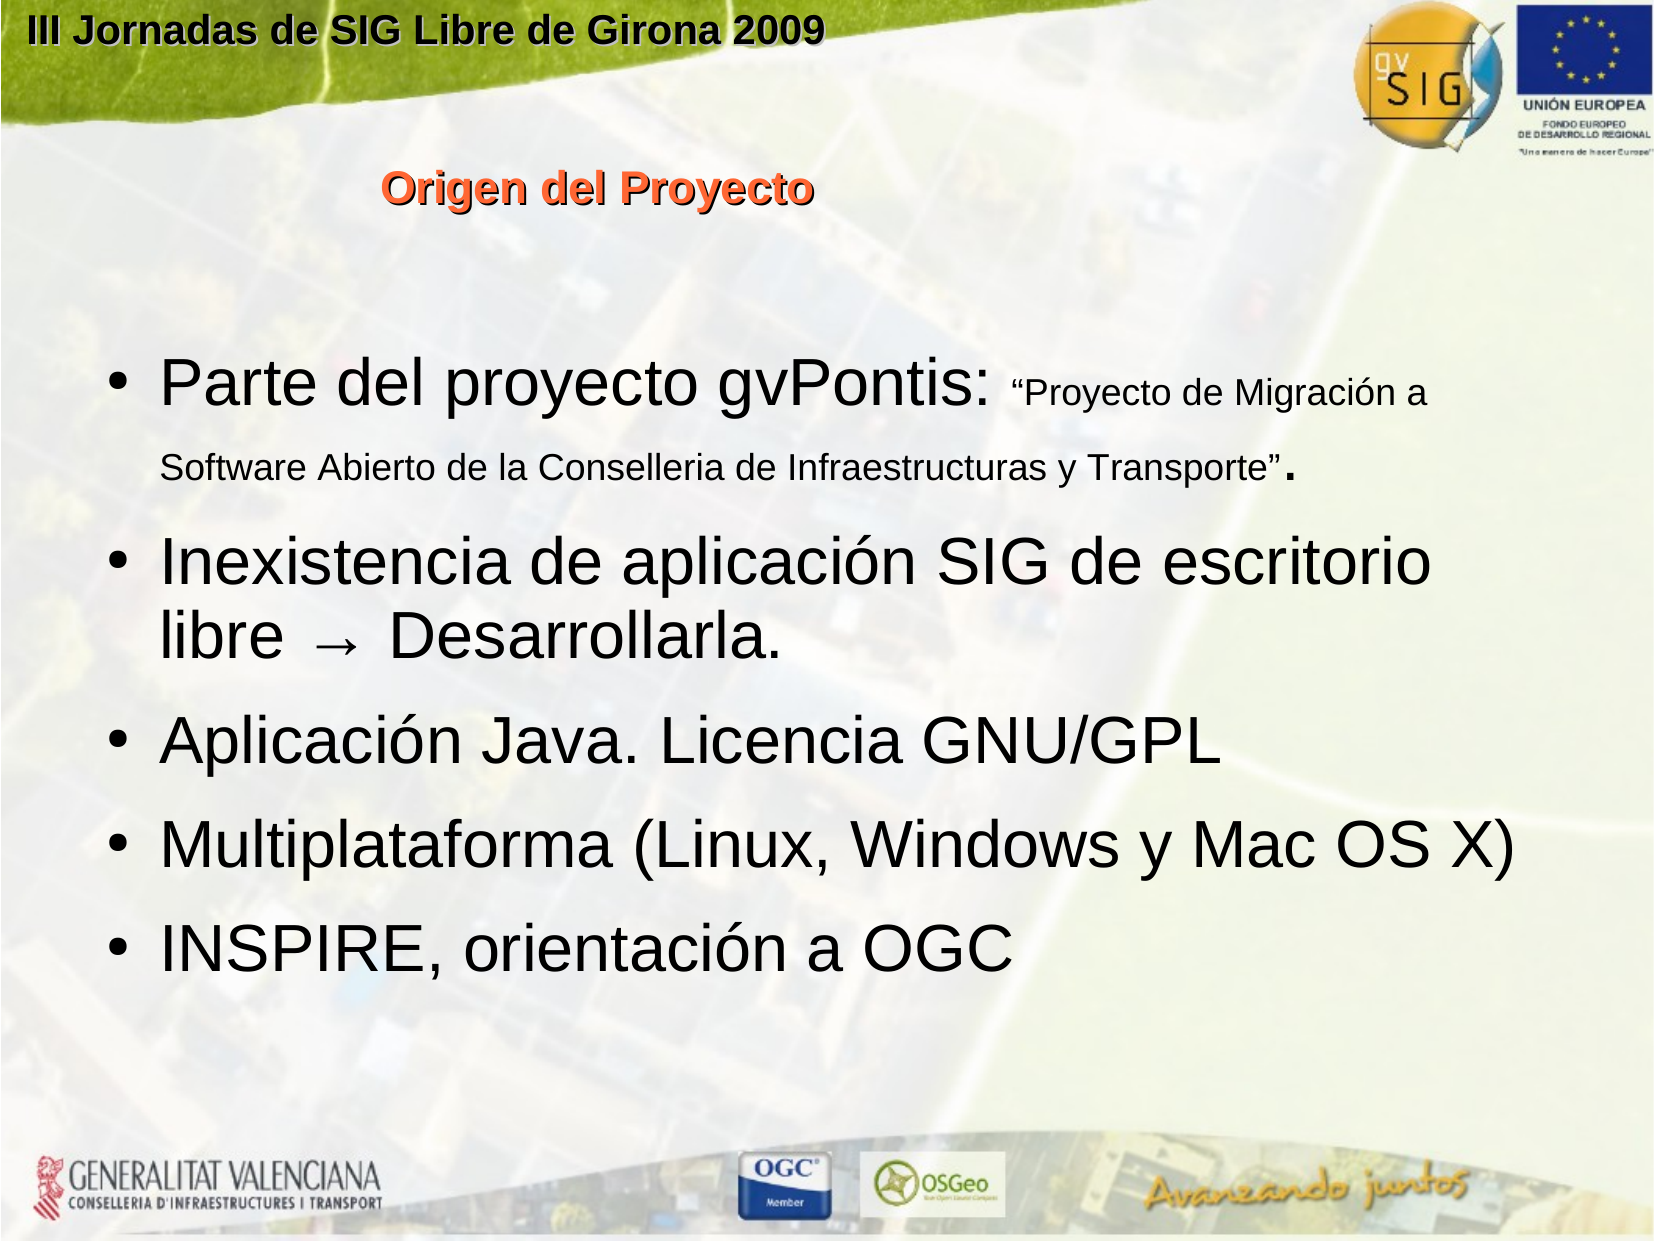

#
Origen del Proyecto
Parte del proyecto gvPontis: “Proyecto de Migración a Software Abierto de la Conselleria de Infraestructuras y Transporte”.
Inexistencia de aplicación SIG de escritorio libre → Desarrollarla.
Aplicación Java. Licencia GNU/GPL
Multiplataforma (Linux, Windows y Mac OS X)
INSPIRE, orientación a OGC